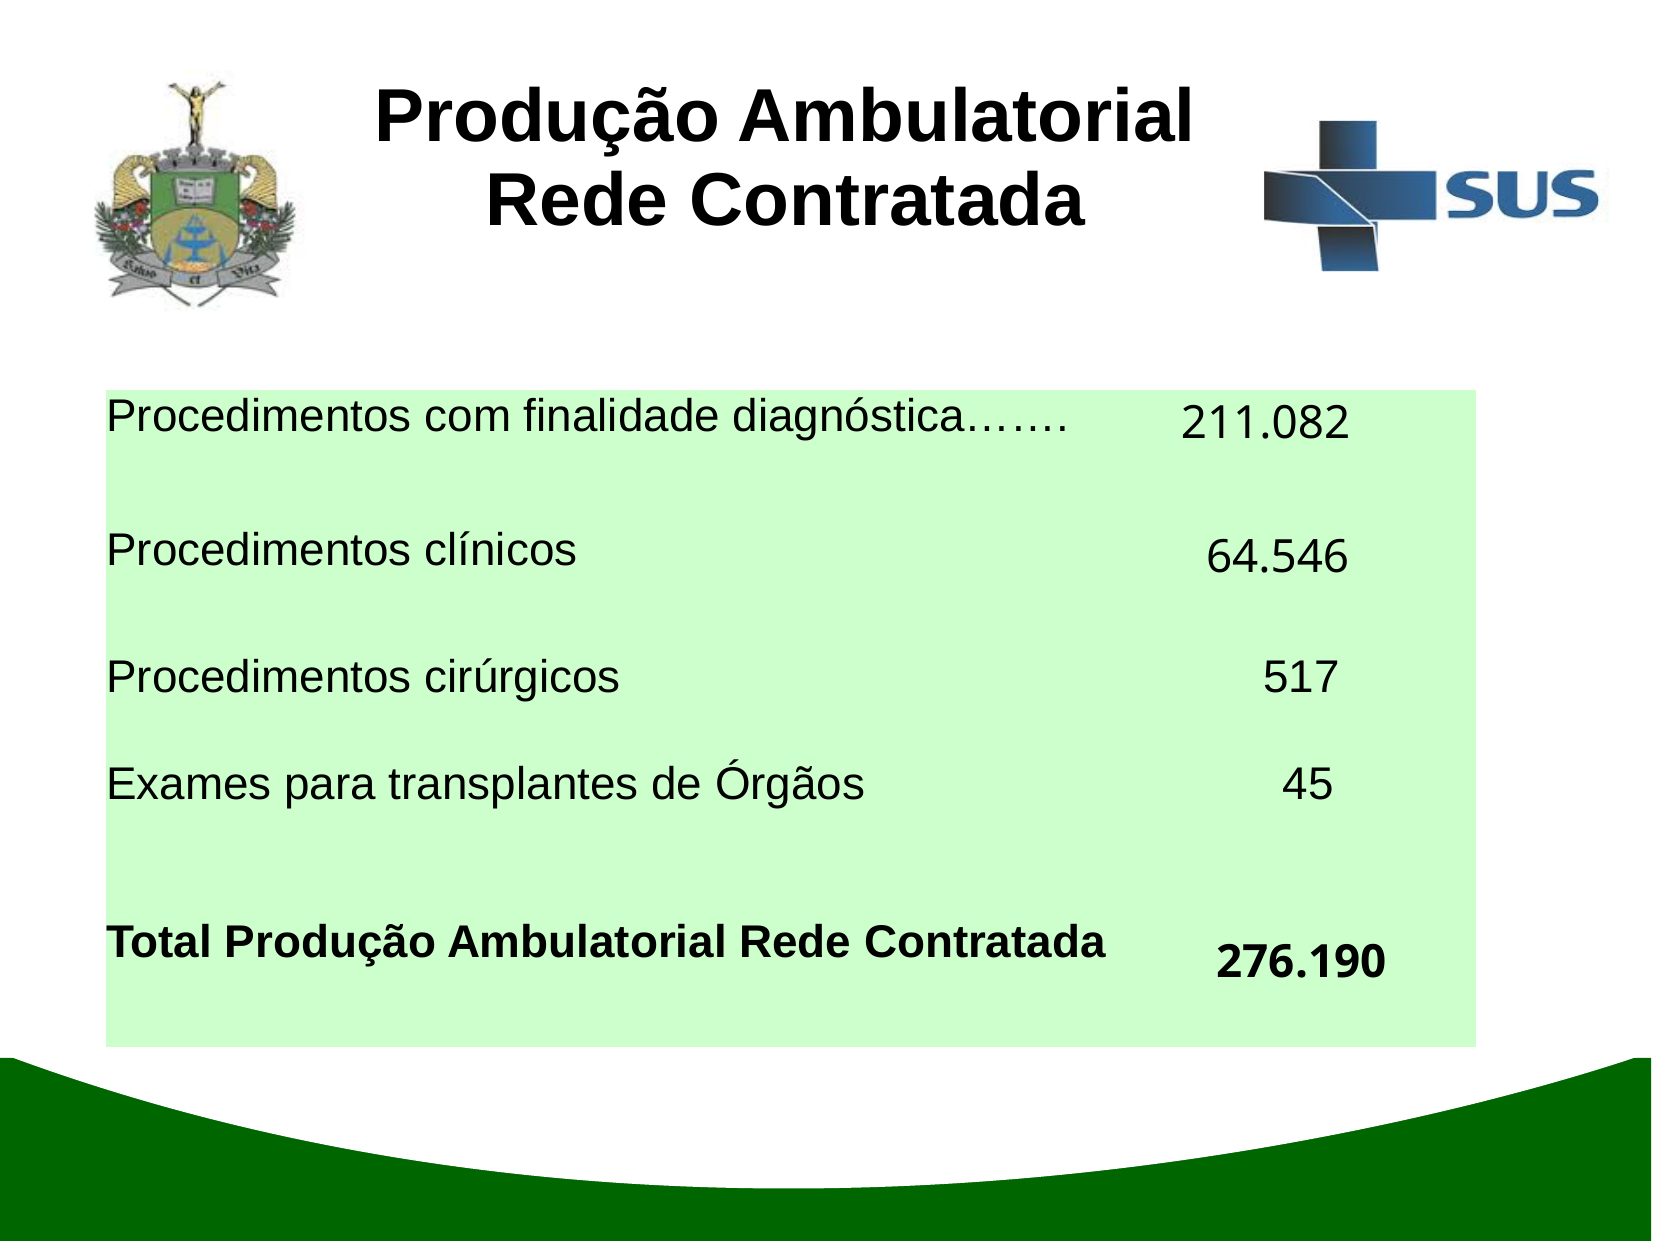

Produção Ambulatorial
Rede Contratada
| Procedimentos com finalidade diagnóstica……. | 211.082 |
| --- | --- |
| Procedimentos clínicos | 64.546 |
| Procedimentos cirúrgicos | 517 |
| Exames para transplantes de Órgãos | 45 |
| Total Produção Ambulatorial Rede Contratada | 276.190 |